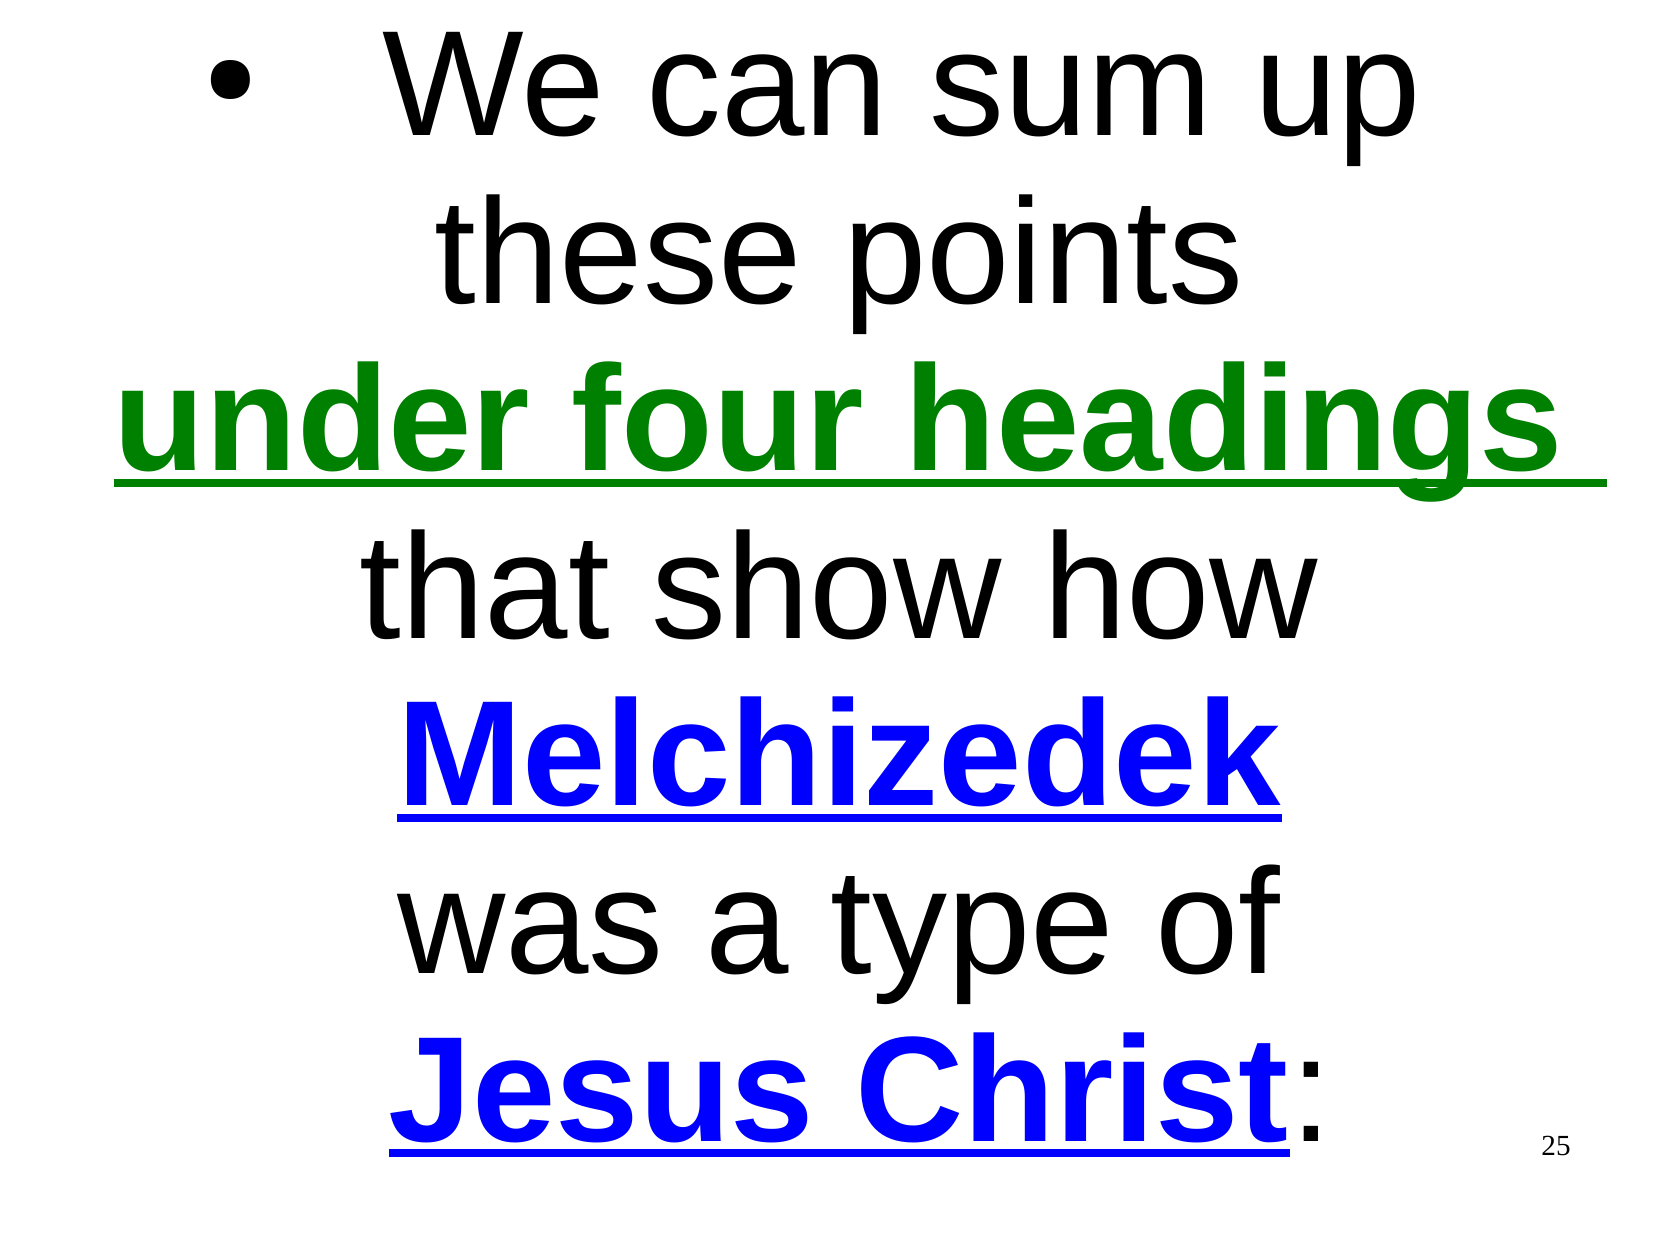

# We can sum up these points under four headings that show how Melchizedek was a type of Jesus Christ:
25